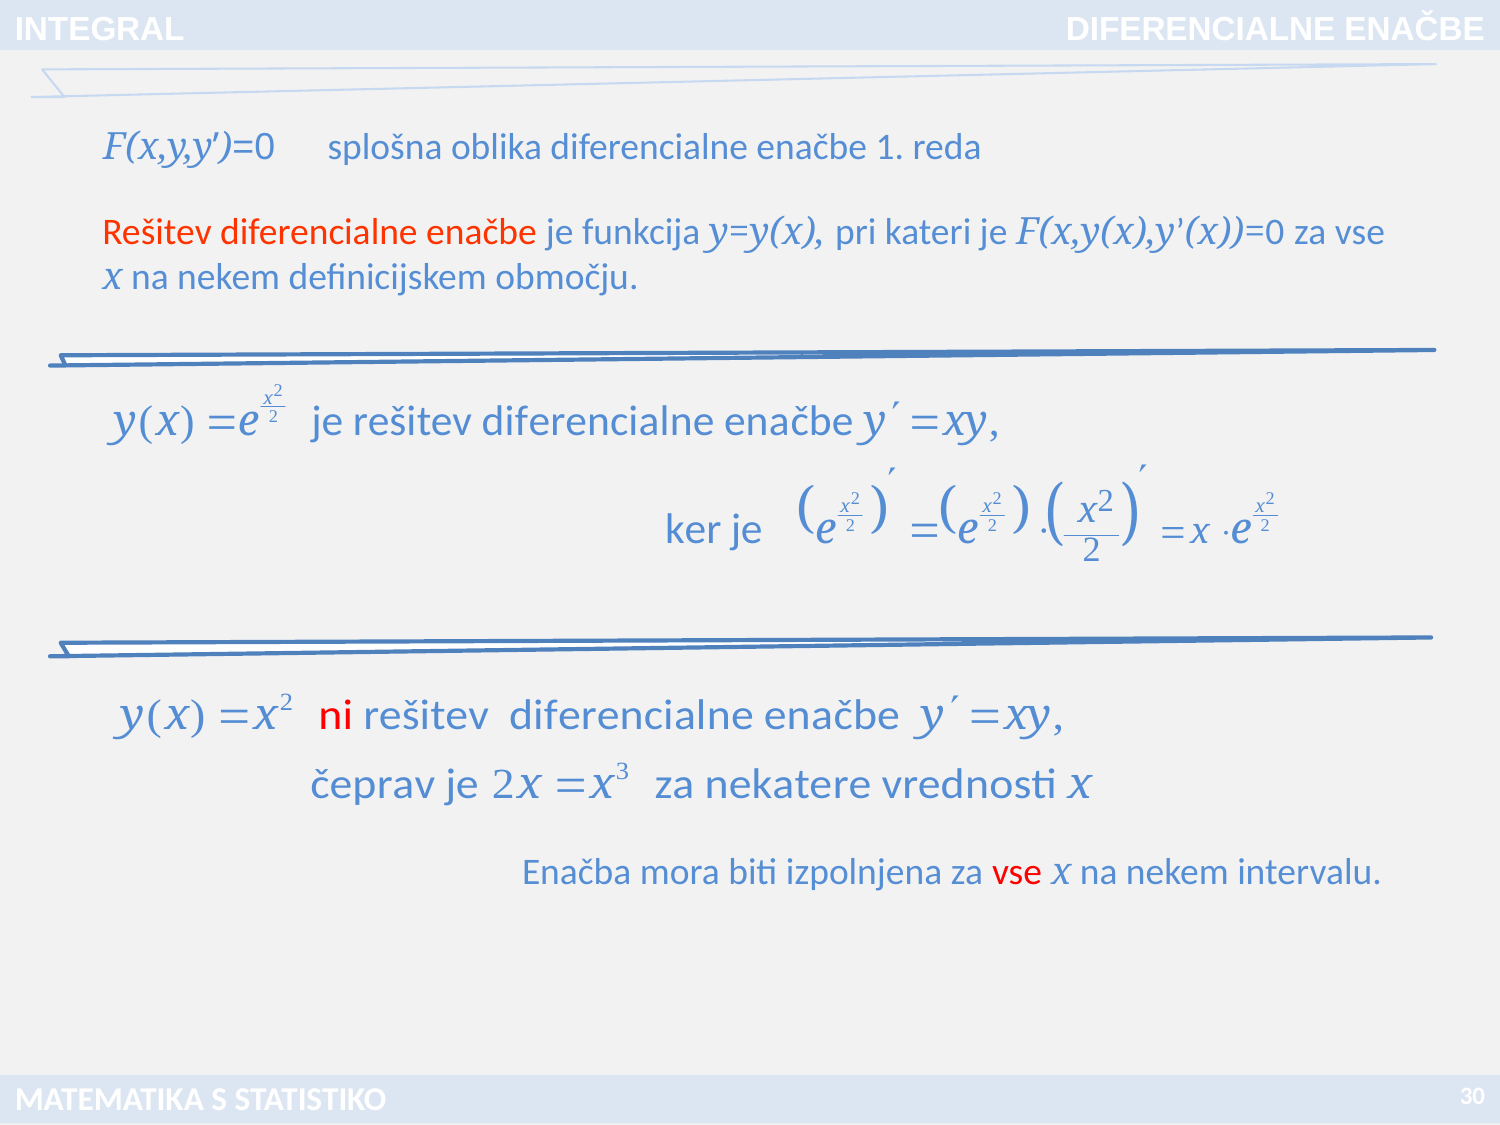

INTEGRAL
DIFERENCIALNE ENAČBE
F(x,y,y’)=0 splošna oblika diferencialne enačbe 1. reda
Rešitev diferencialne enačbe je funkcija y=y(x), pri kateri je F(x,y(x),y’(x))=0 za vse x na nekem definicijskem območju.
Enačba mora biti izpolnjena za vse x na nekem intervalu.
MATEMATIKA S STATISTIKO